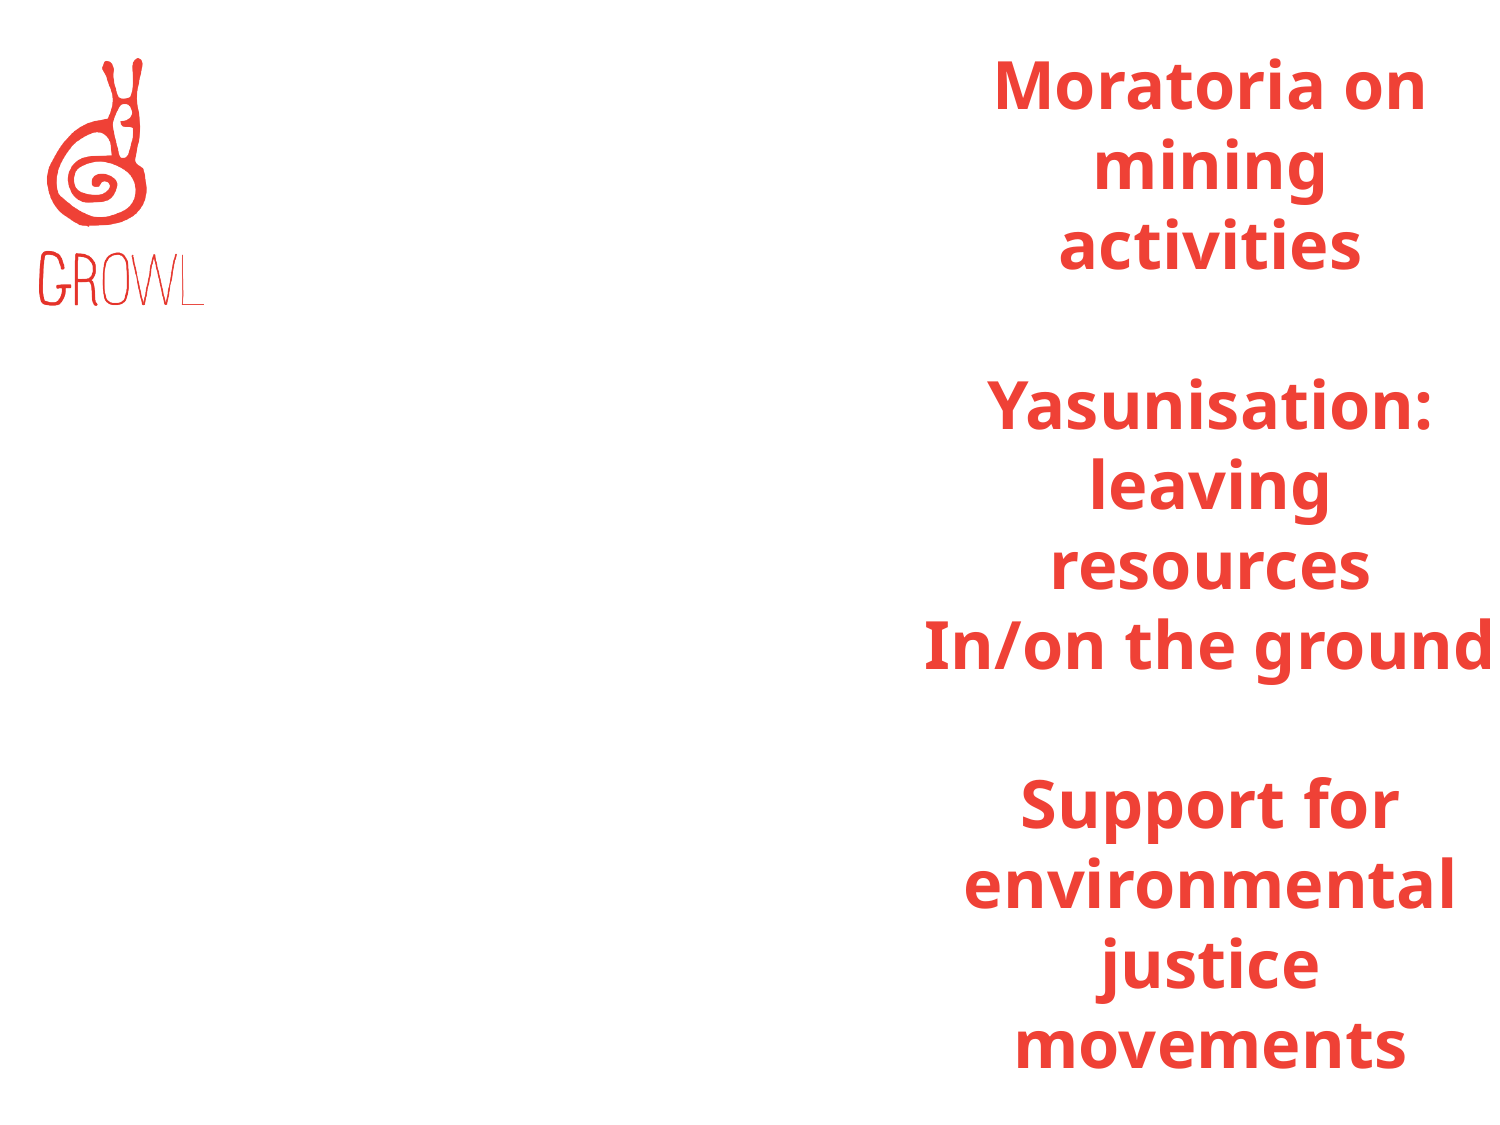

Moratoria on mining
activities
Yasunisation:
leaving resources
In/on the ground
Support for environmental justice movements